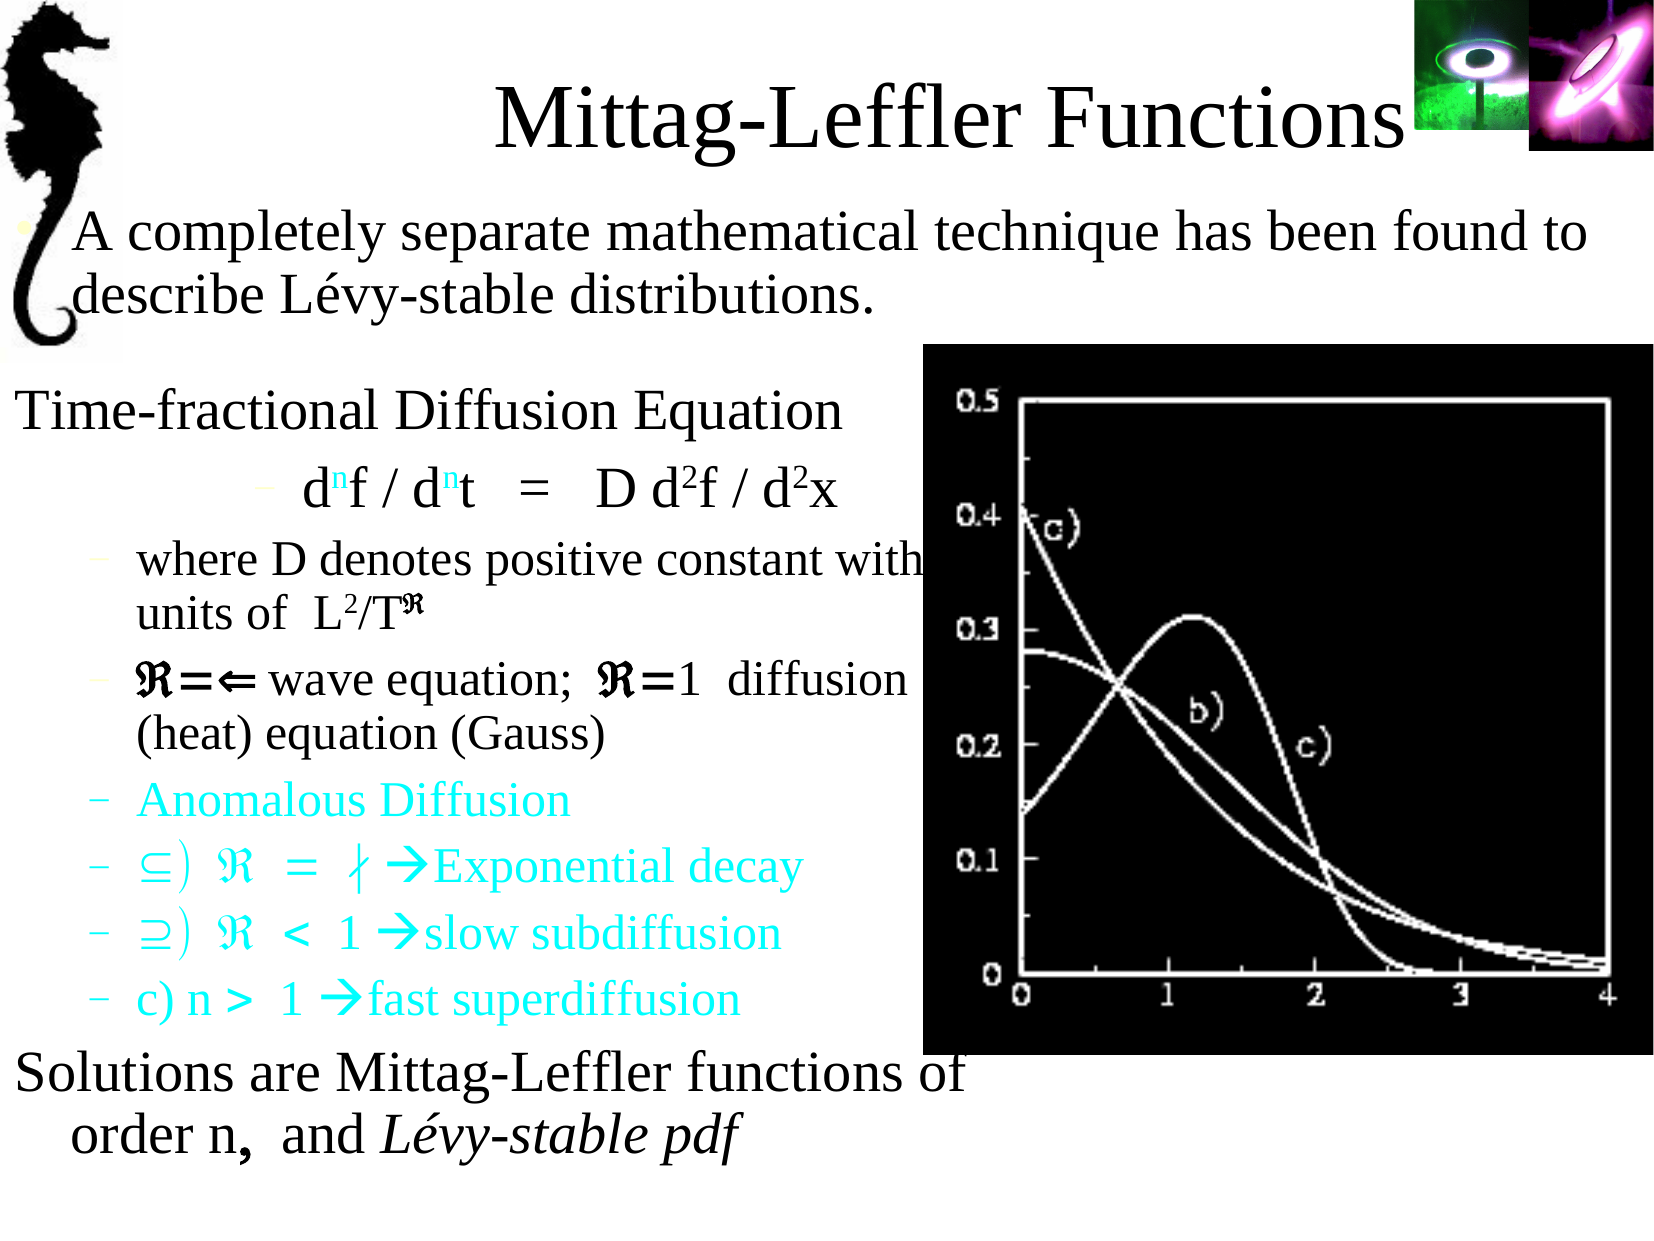

# Mittag-Leffler Functions
A completely separate mathematical technique has been found to describe Lévy-stable distributions.
Time-fractional Diffusion Equation
dnf / dnt = D d2f / d2x
where D denotes positive constant with units of L2/Tℜ
ℜ=⇐ wave equation; ℜ=1 diffusion (heat) equation (Gauss)
Anomalous Diffusion
⊆) ℜ = ∤ Exponential decay
⊇) ℜ < 1 slow subdiffusion
c) n > 1 fast superdiffusion
Solutions are Mittag-Leffler functions of order n, and Lévy-stable pdf